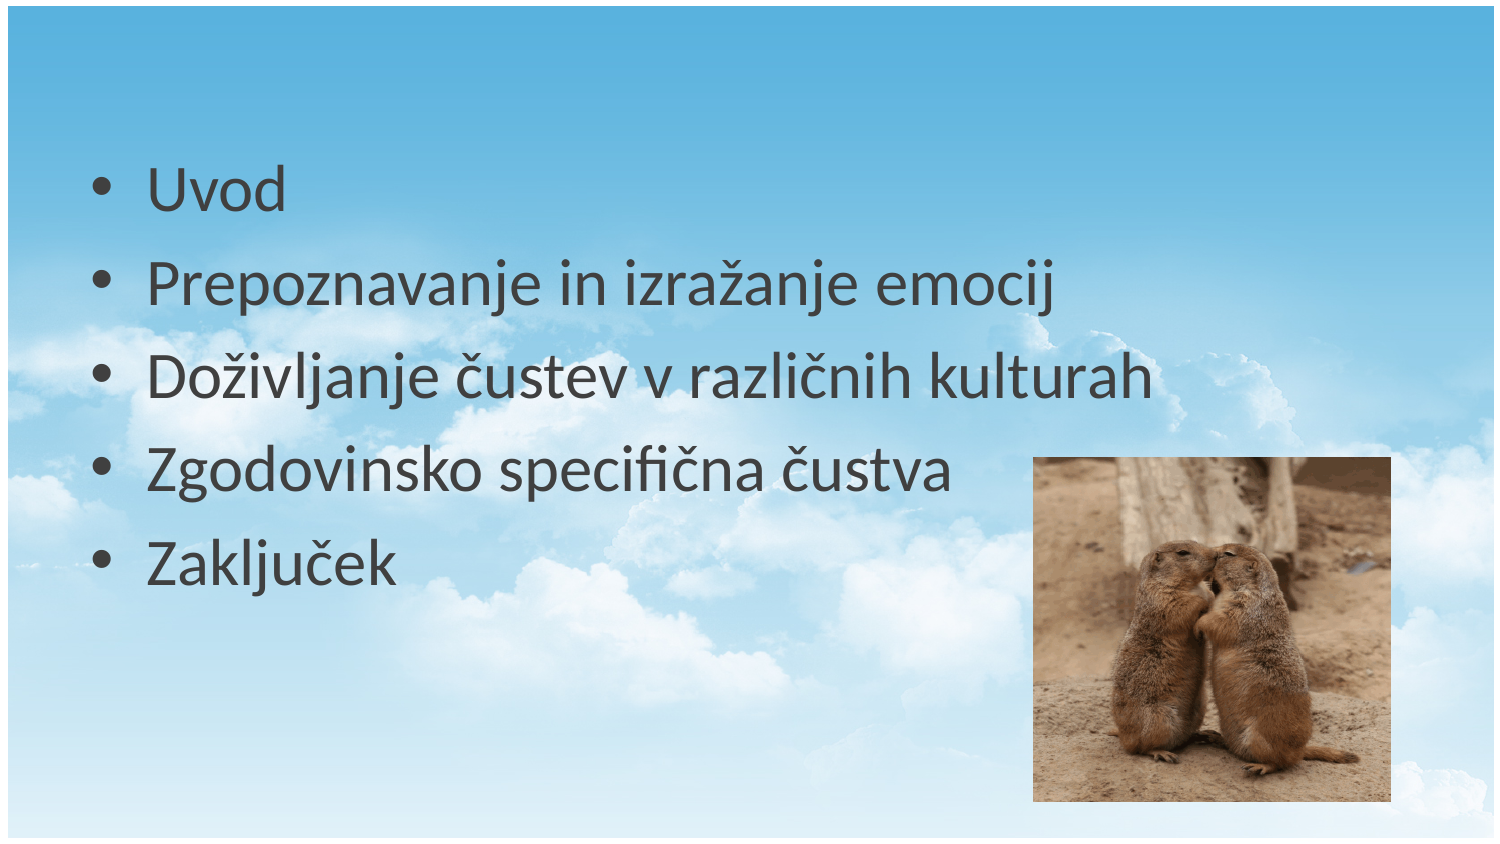

Uvod
Prepoznavanje in izražanje emocij
Doživljanje čustev v različnih kulturah
Zgodovinsko specifična čustva
Zaključek
#